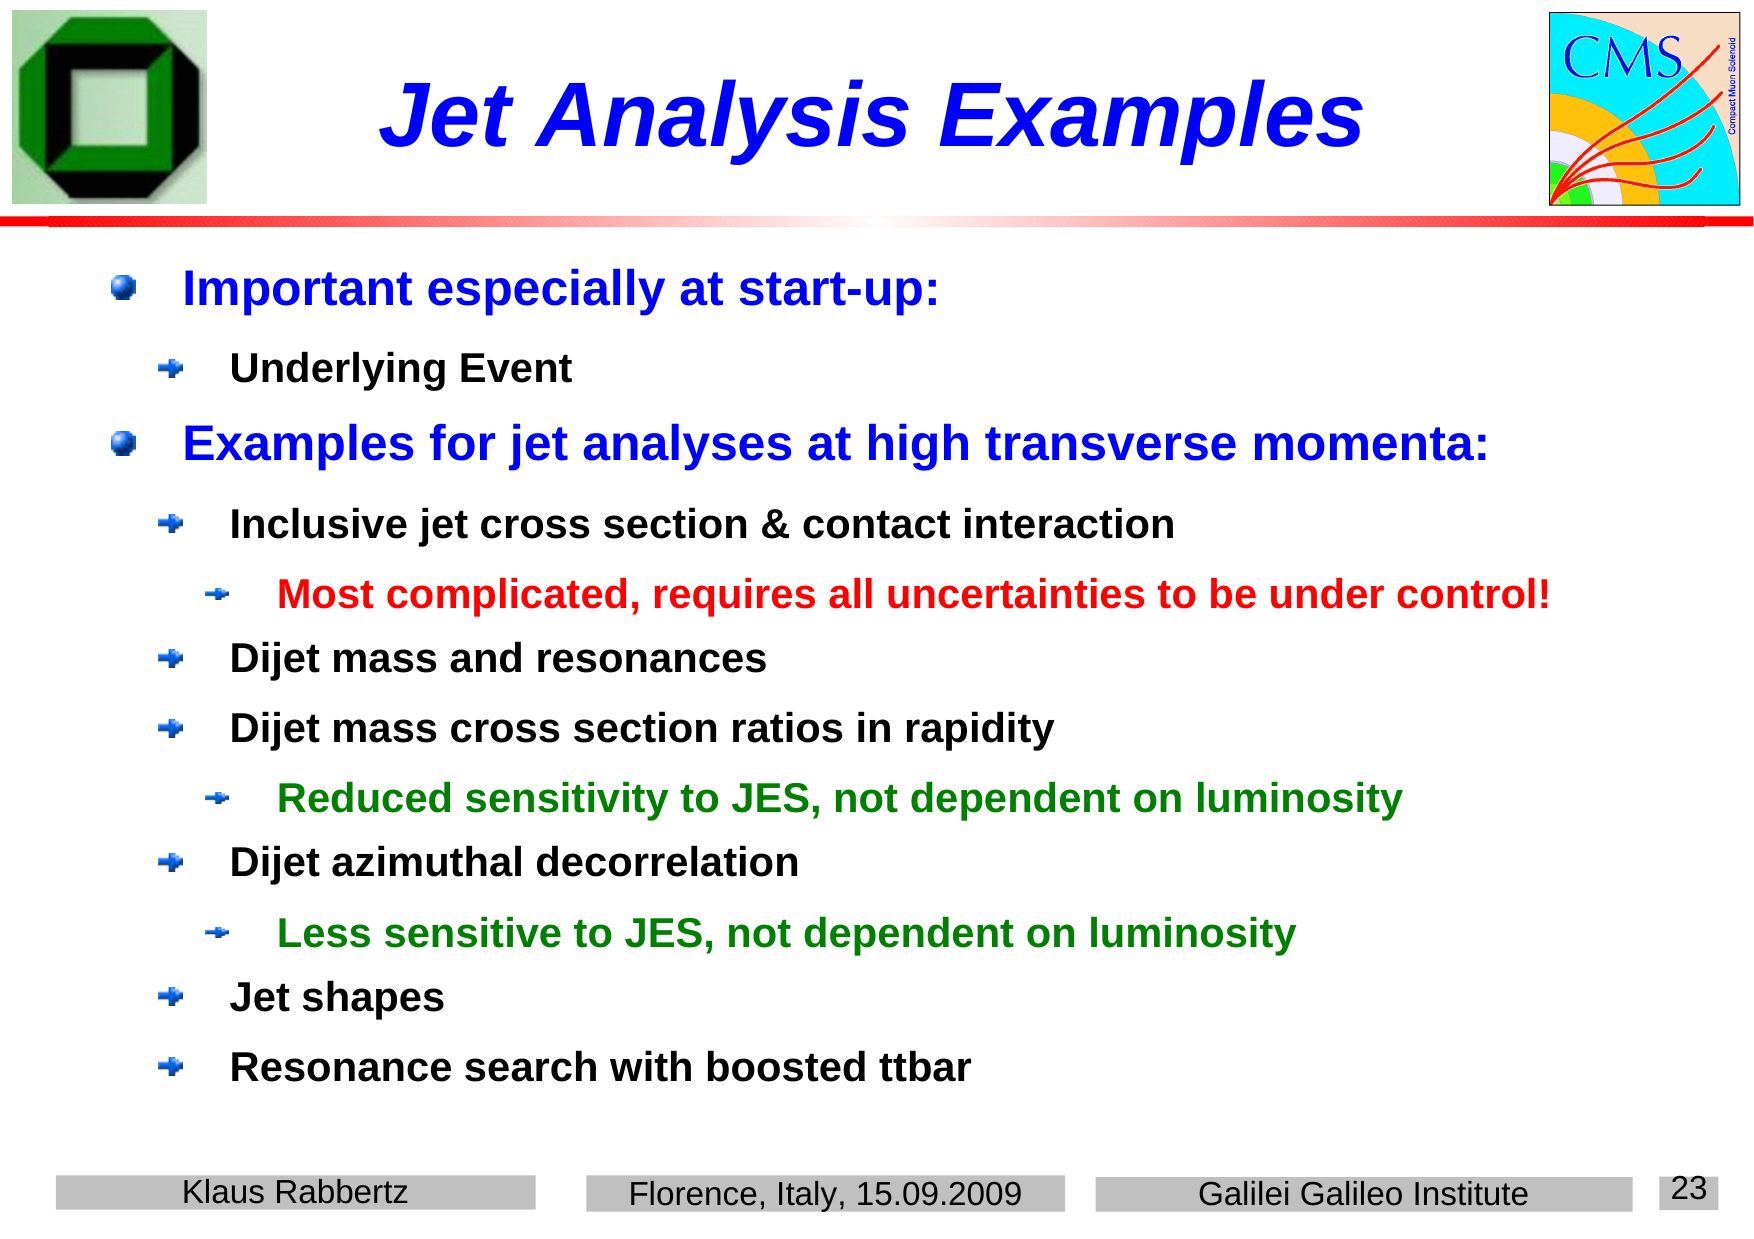

# Jet Analysis Examples
Important especially at start-up:
Underlying Event
Examples for jet analyses at high transverse momenta:
Inclusive jet cross section & contact interaction
Most complicated, requires all uncertainties to be under control!
Dijet mass and resonances
Dijet mass cross section ratios in rapidity
Reduced sensitivity to JES, not dependent on luminosity
Dijet azimuthal decorrelation
Less sensitive to JES, not dependent on luminosity
Jet shapes
Resonance search with boosted ttbar